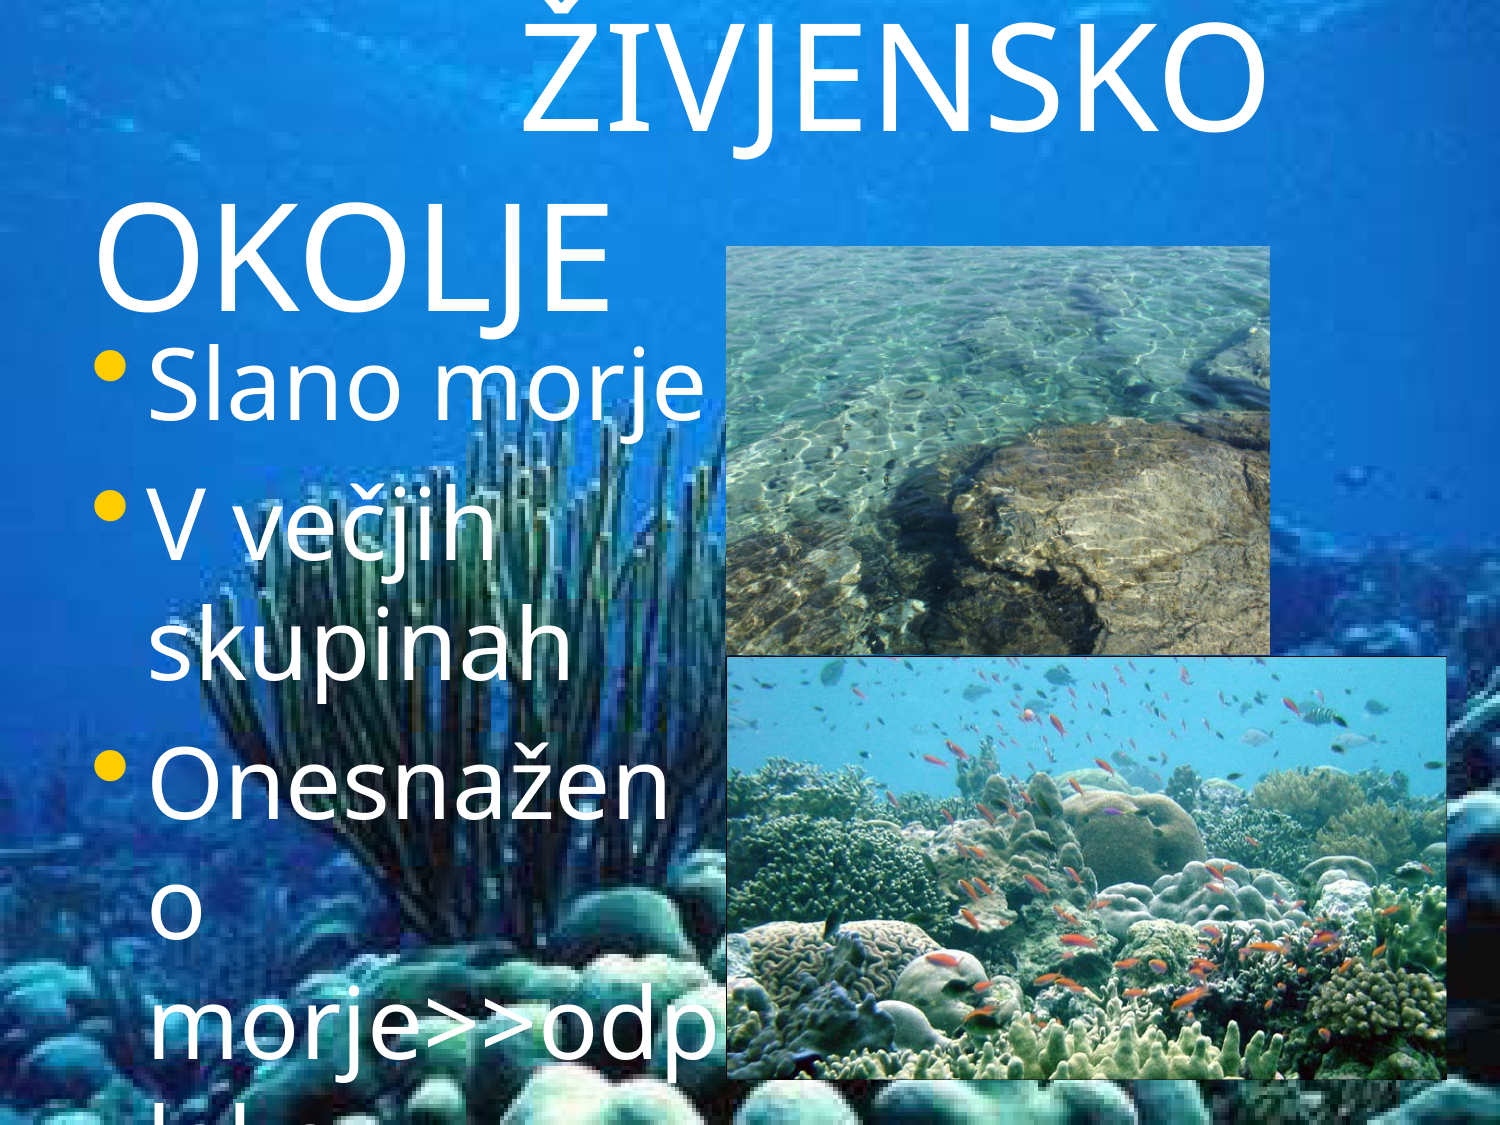

# ŽIVJENSKO OKOLJE
Slano morje
V večjih skupinah
Onesnaženo morje>>odplake